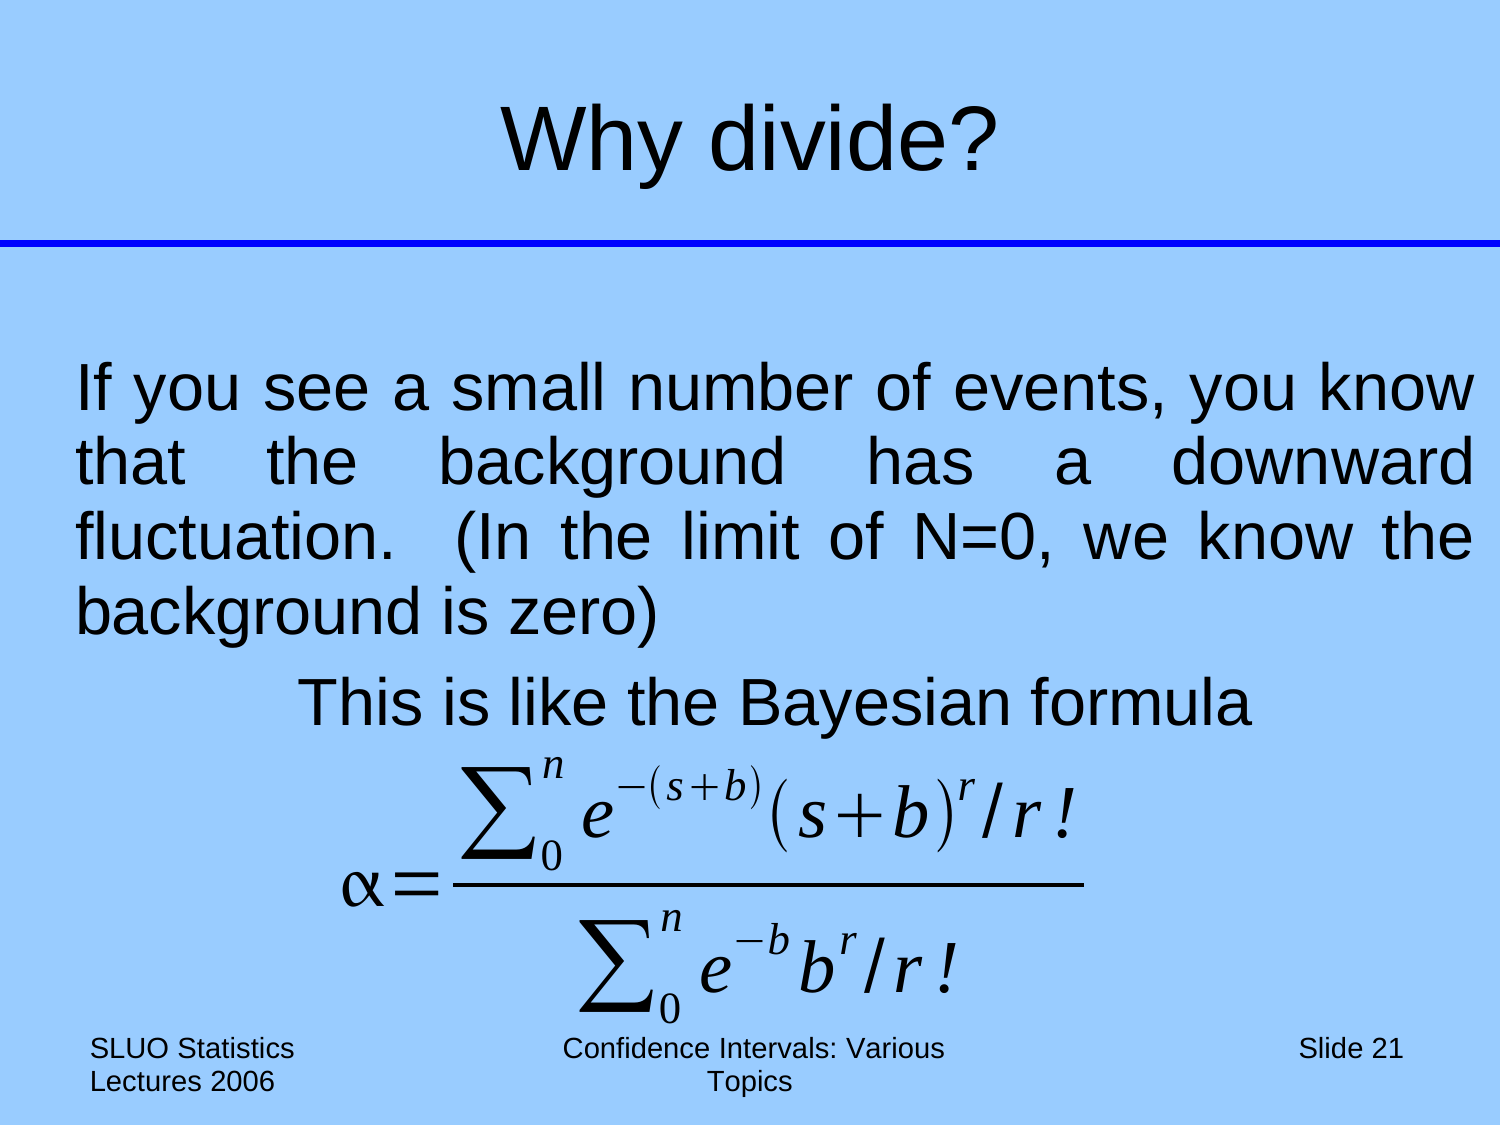

# Why divide?
If you see a small number of events, you know that the background has a downward fluctuation. (In the limit of N=0, we know the background is zero)
This is like the Bayesian formula
21